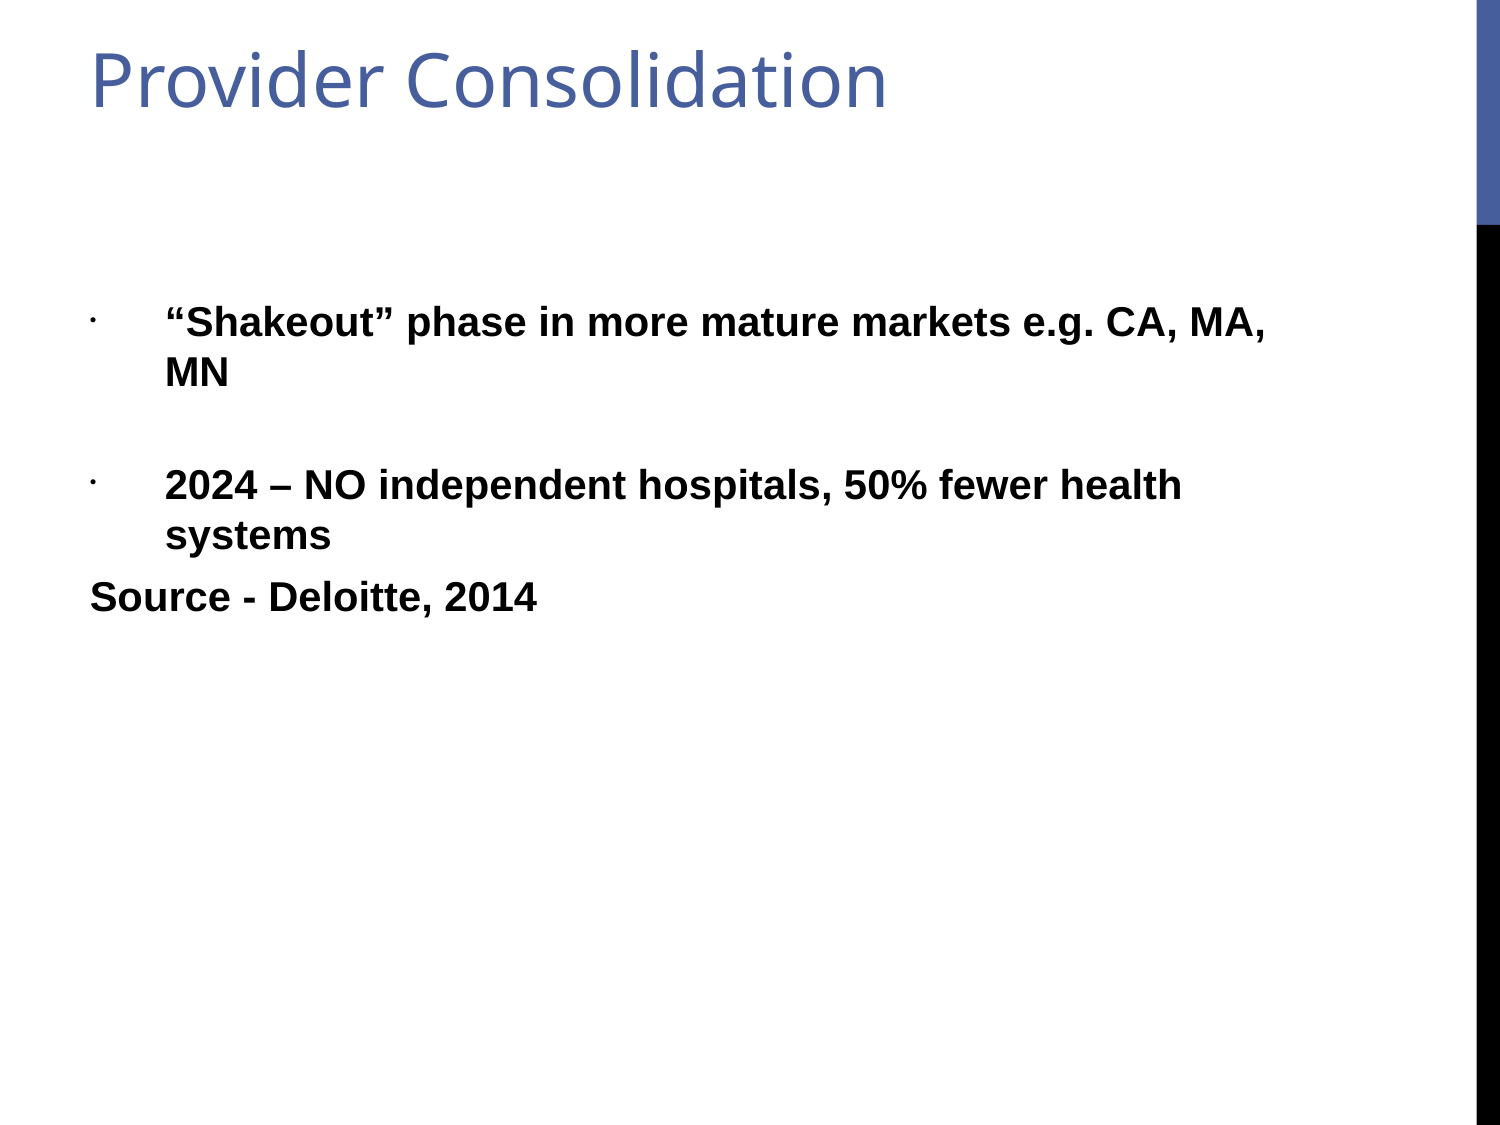

# Provider Consolidation
“Shakeout” phase in more mature markets e.g. CA, MA, MN
2024 – NO independent hospitals, 50% fewer health systems
Source - Deloitte, 2014